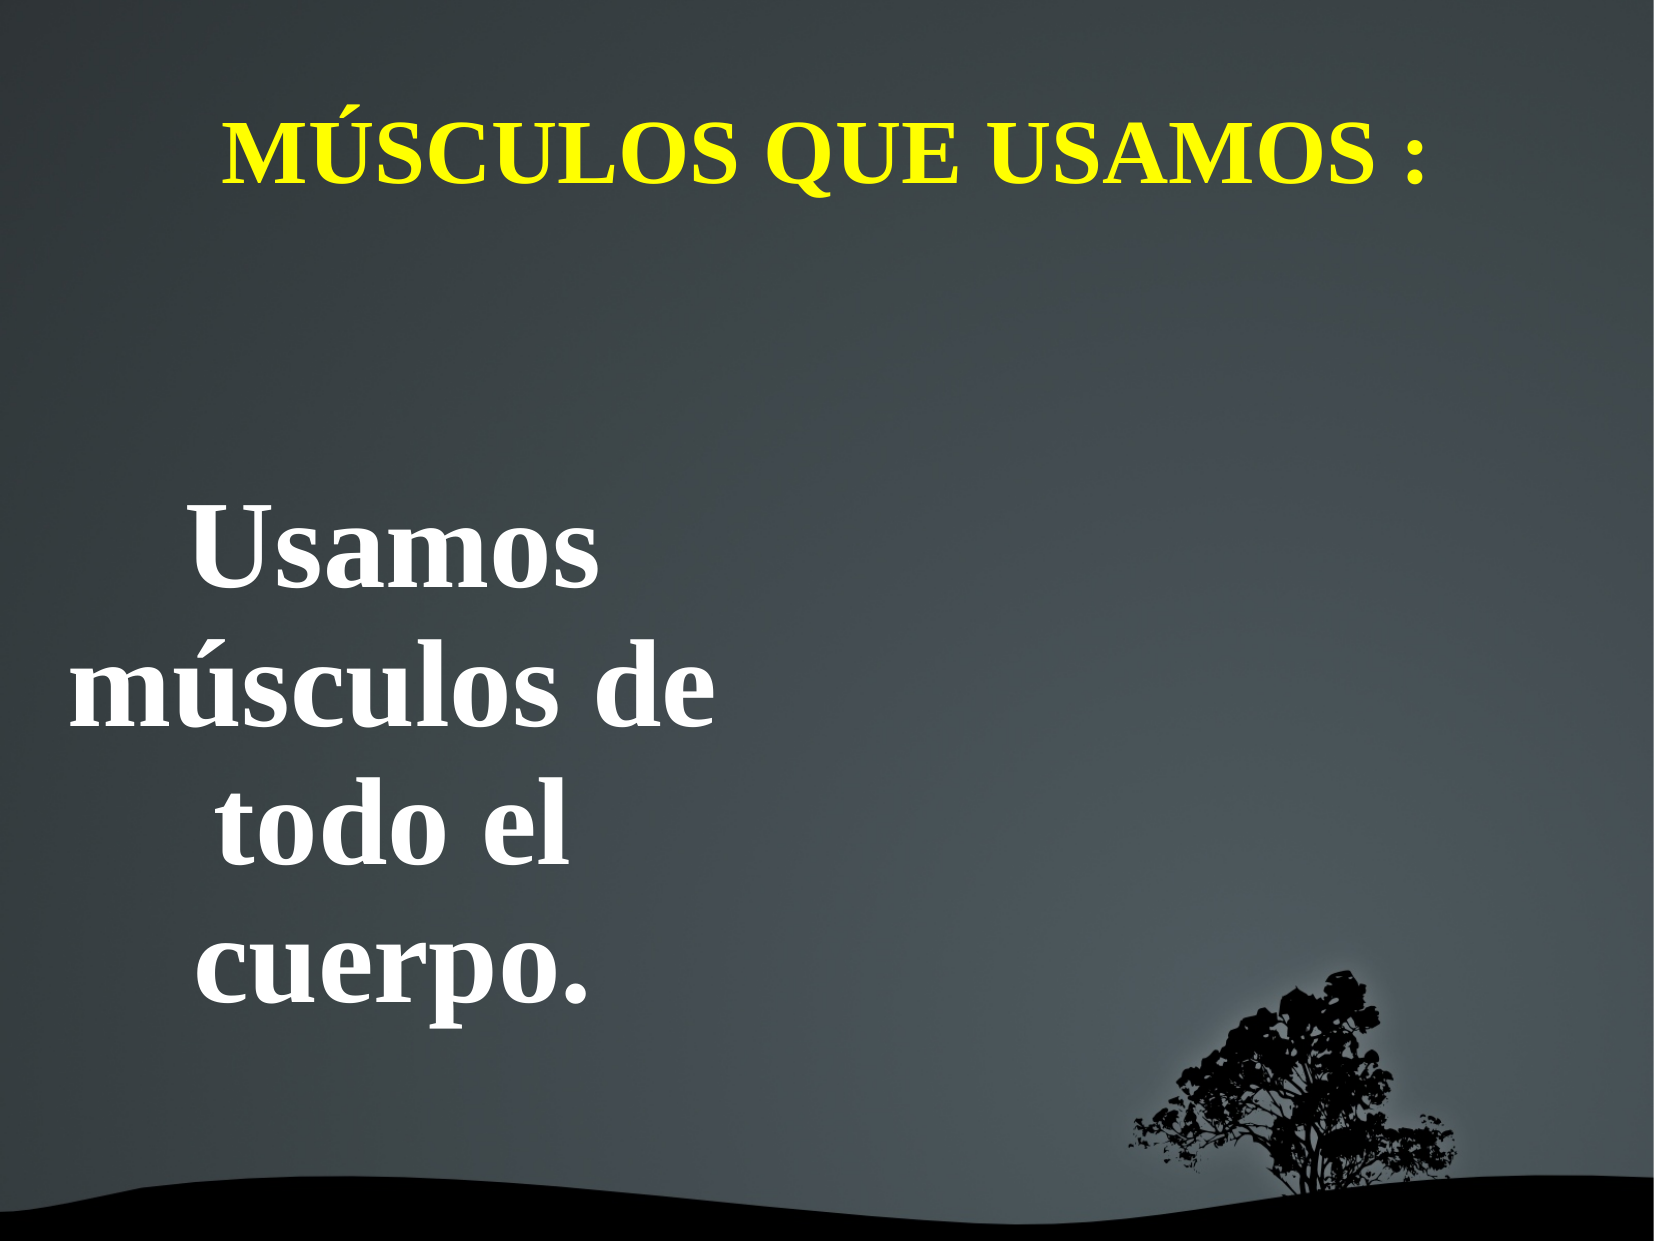

# MÚSCULOS QUE USAMOS :
Usamos músculos de todo el cuerpo.